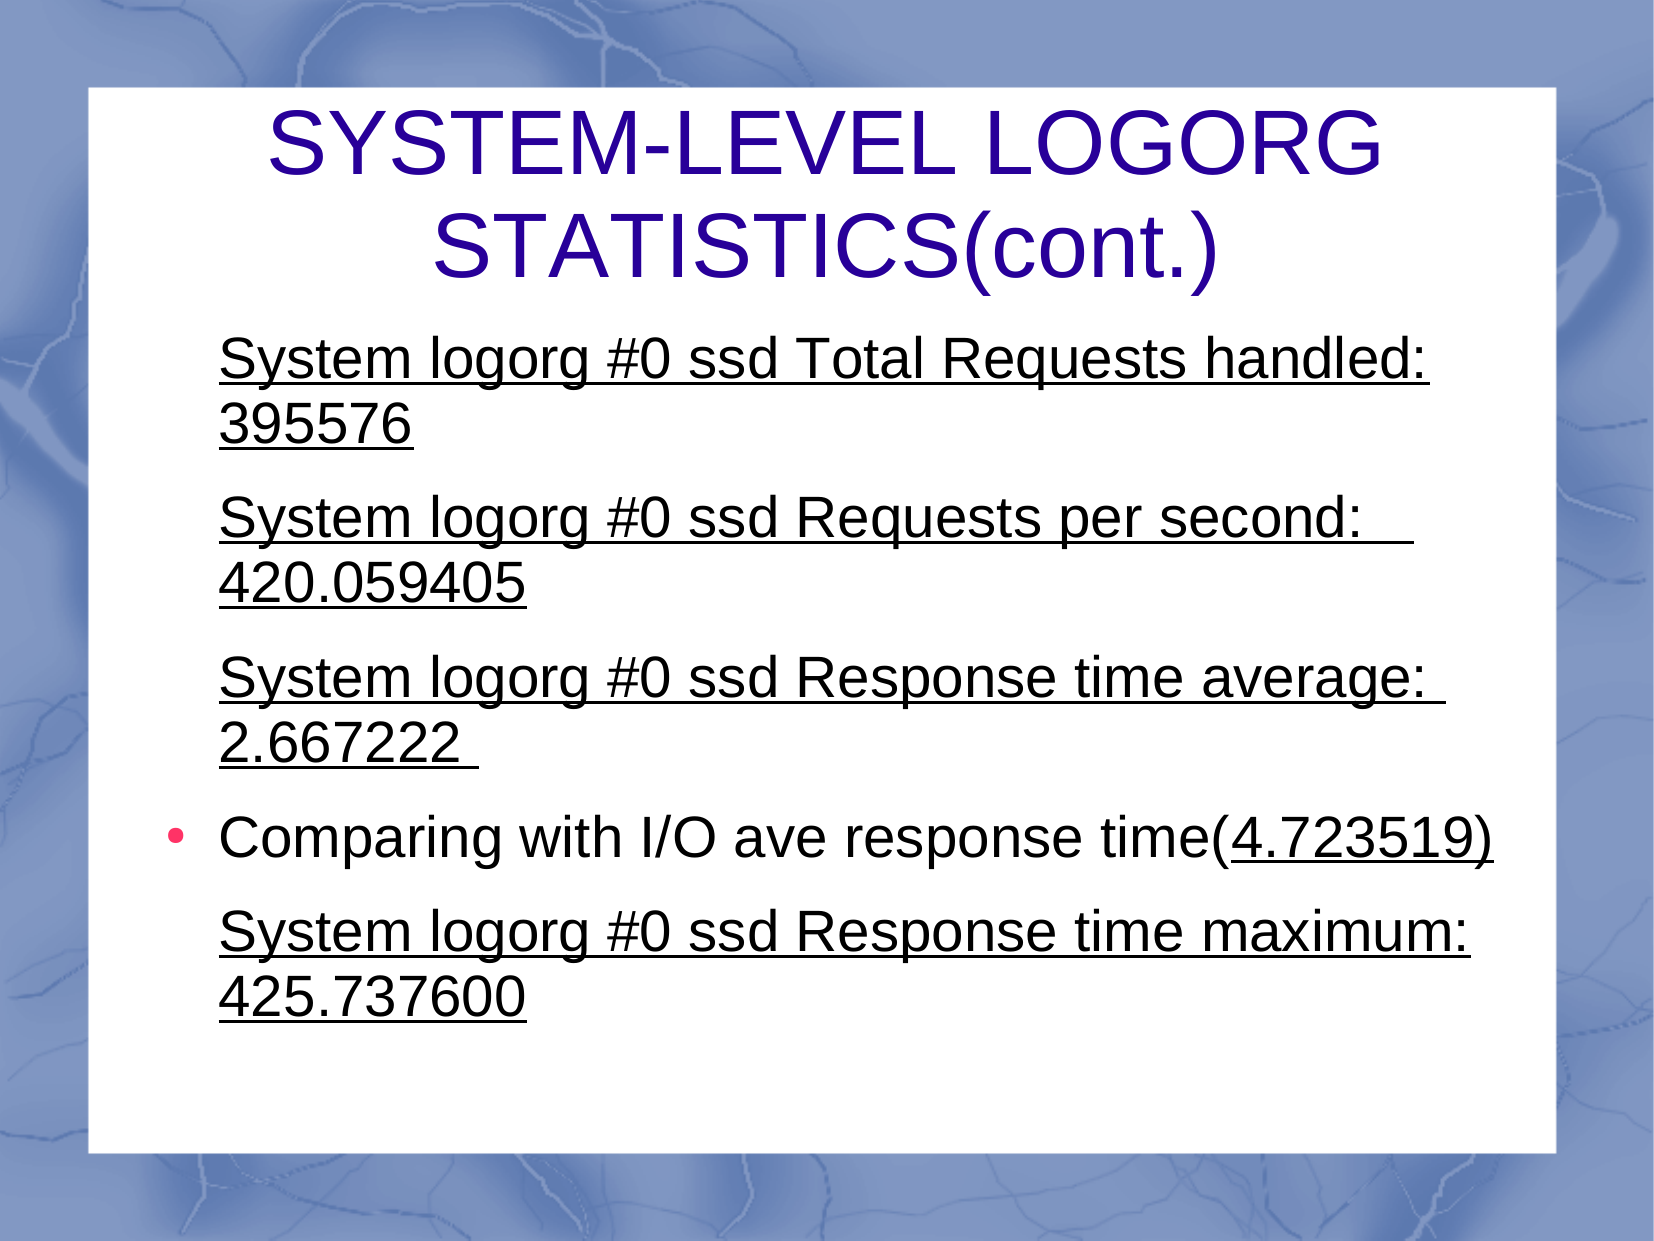

# SYSTEM-LEVEL LOGORG STATISTICS(cont.)
System logorg #0 ssd Total Requests handled:	395576
System logorg #0 ssd Requests per second: 	420.059405
System logorg #0 ssd Response time average: 	2.667222
Comparing with I/O ave response time(4.723519)
System logorg #0 ssd Response time maximum:	425.737600